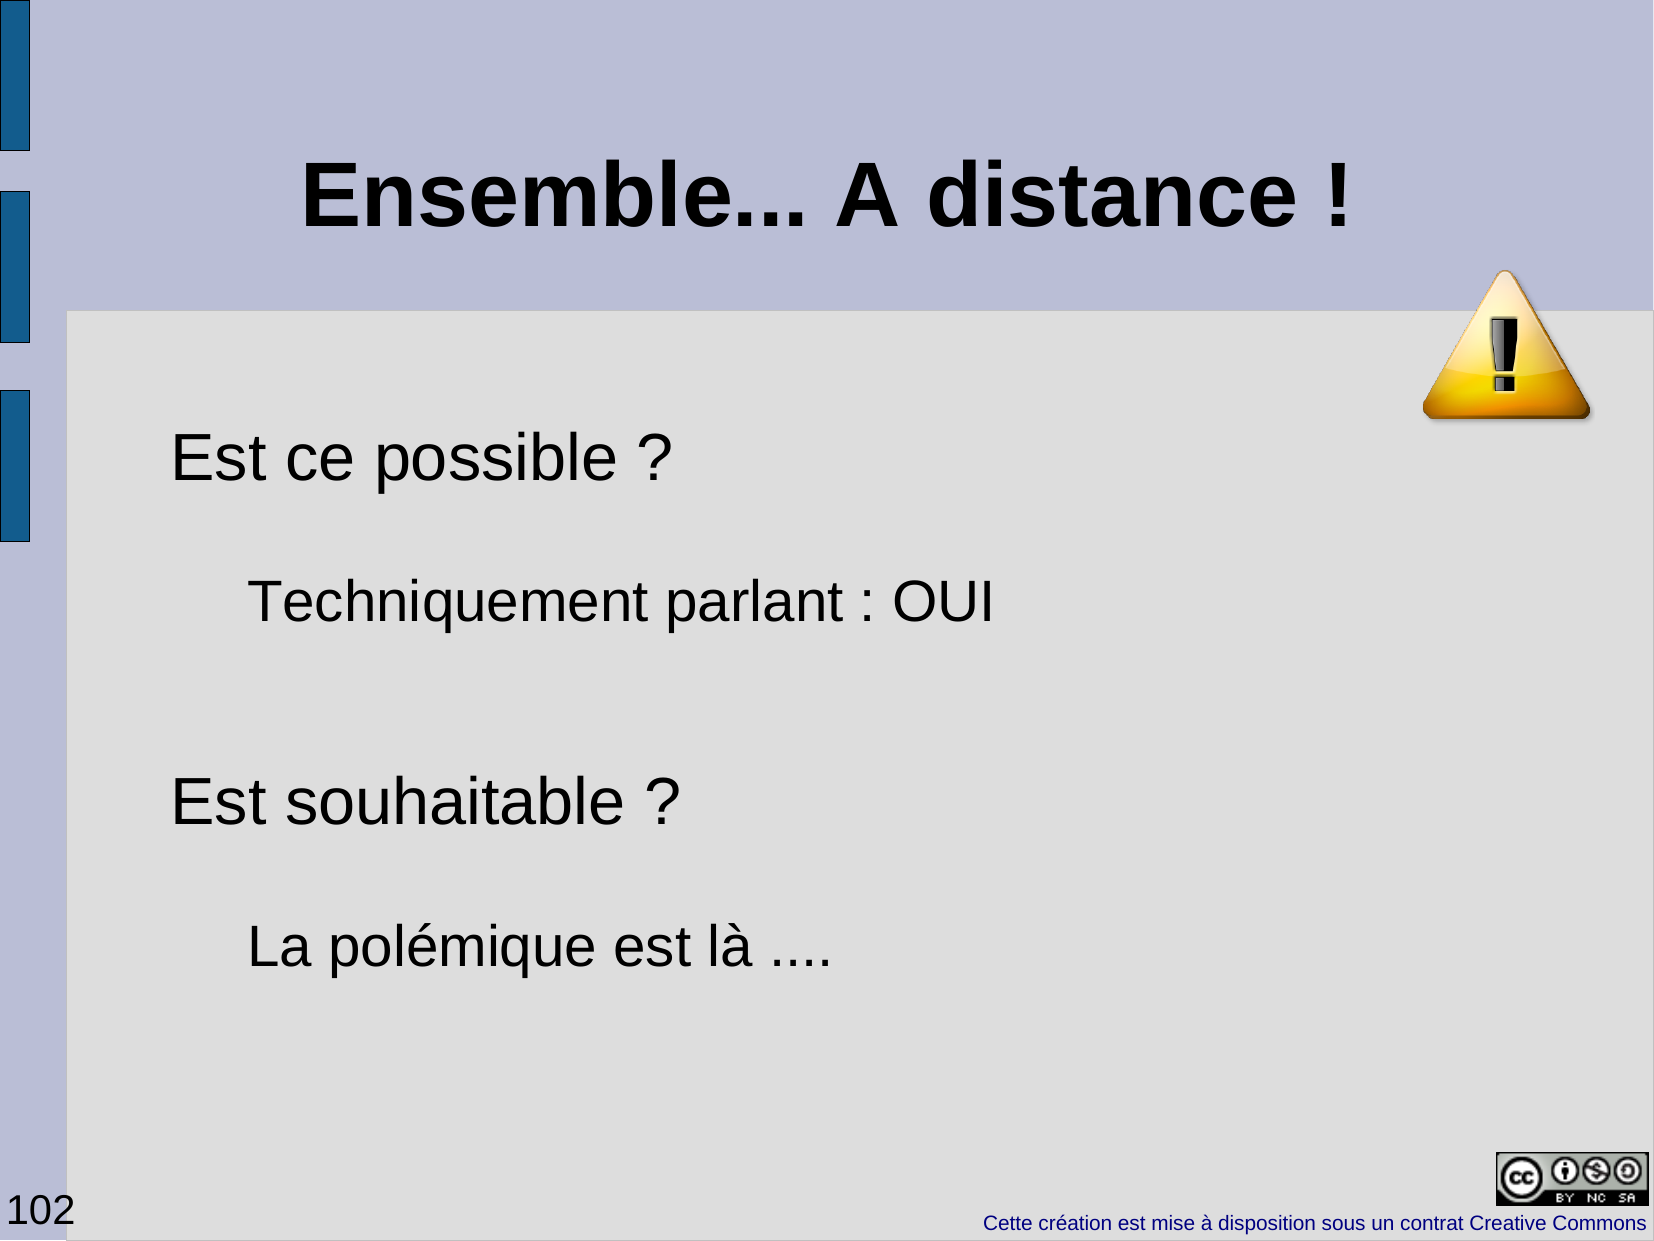

# Ensemble... A distance !
Est ce possible ?
Techniquement parlant : OUI
Est souhaitable ?
La polémique est là ....